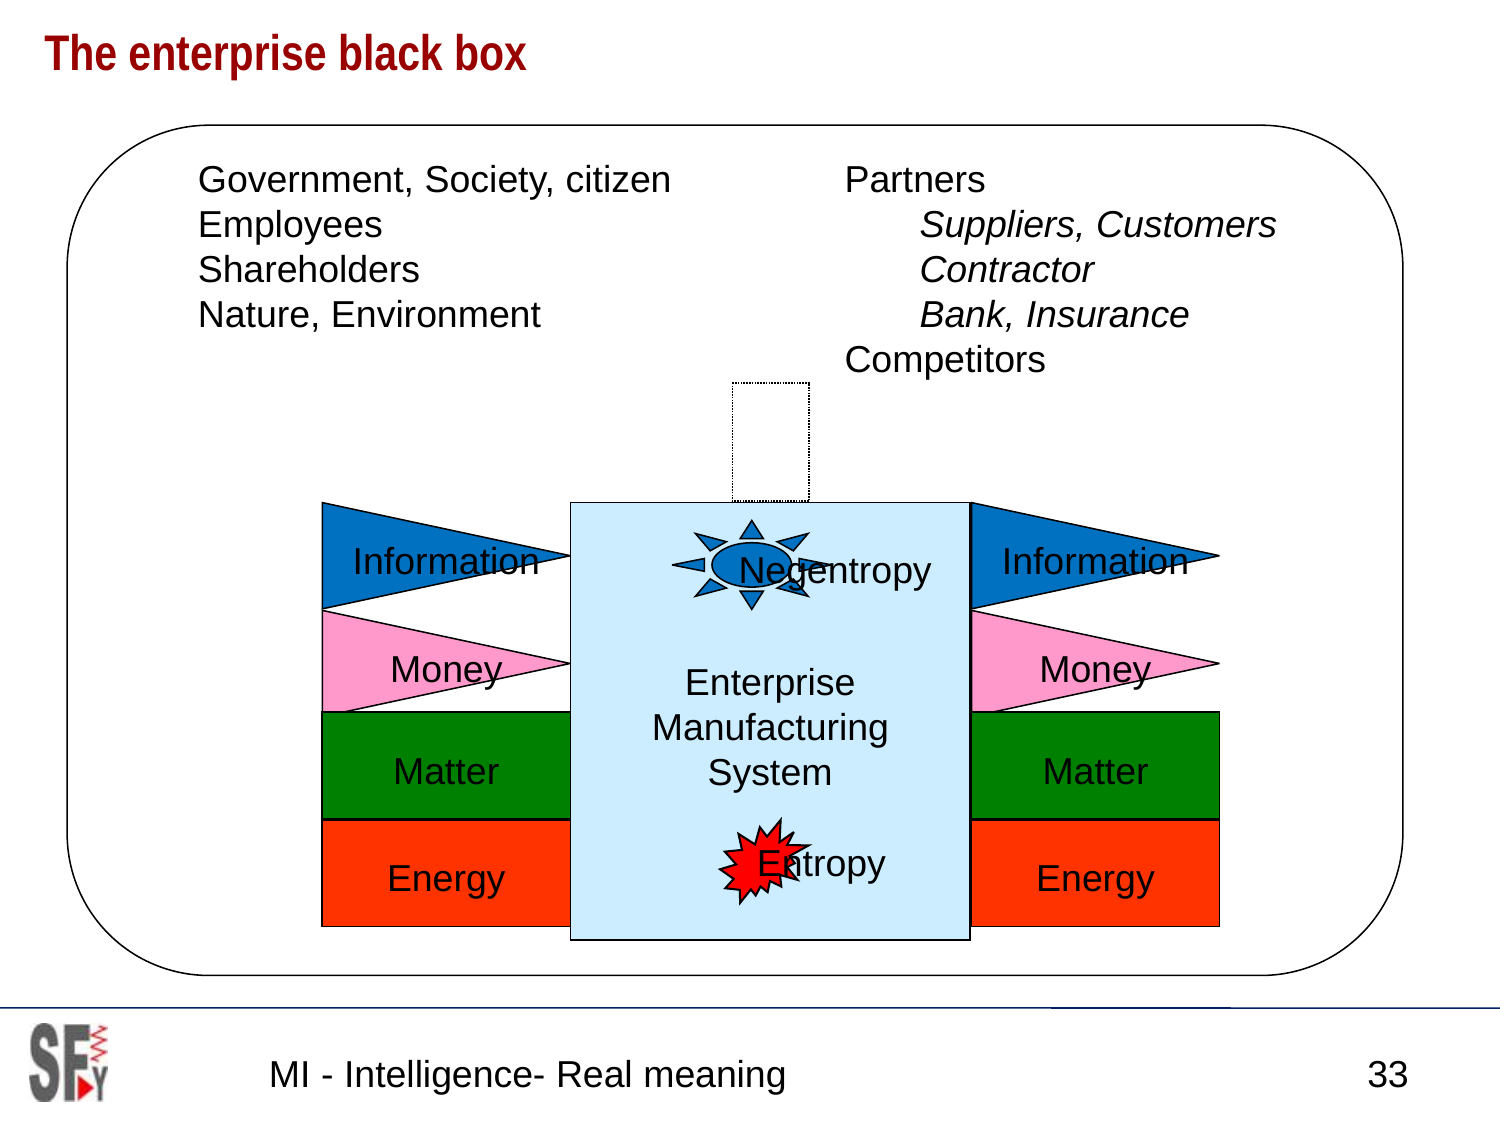

# The enterprise black box
Government, Society, citizen
Employees
Shareholders
Nature, Environment
Partners
Suppliers, Customers
Contractor
Bank, Insurance
Competitors
Information
Enterprise
Manufacturing
System
Information
Negentropy
Money
Money
Matter
Matter
Energy
Entropy
Energy
MI - Intelligence- Real meaning